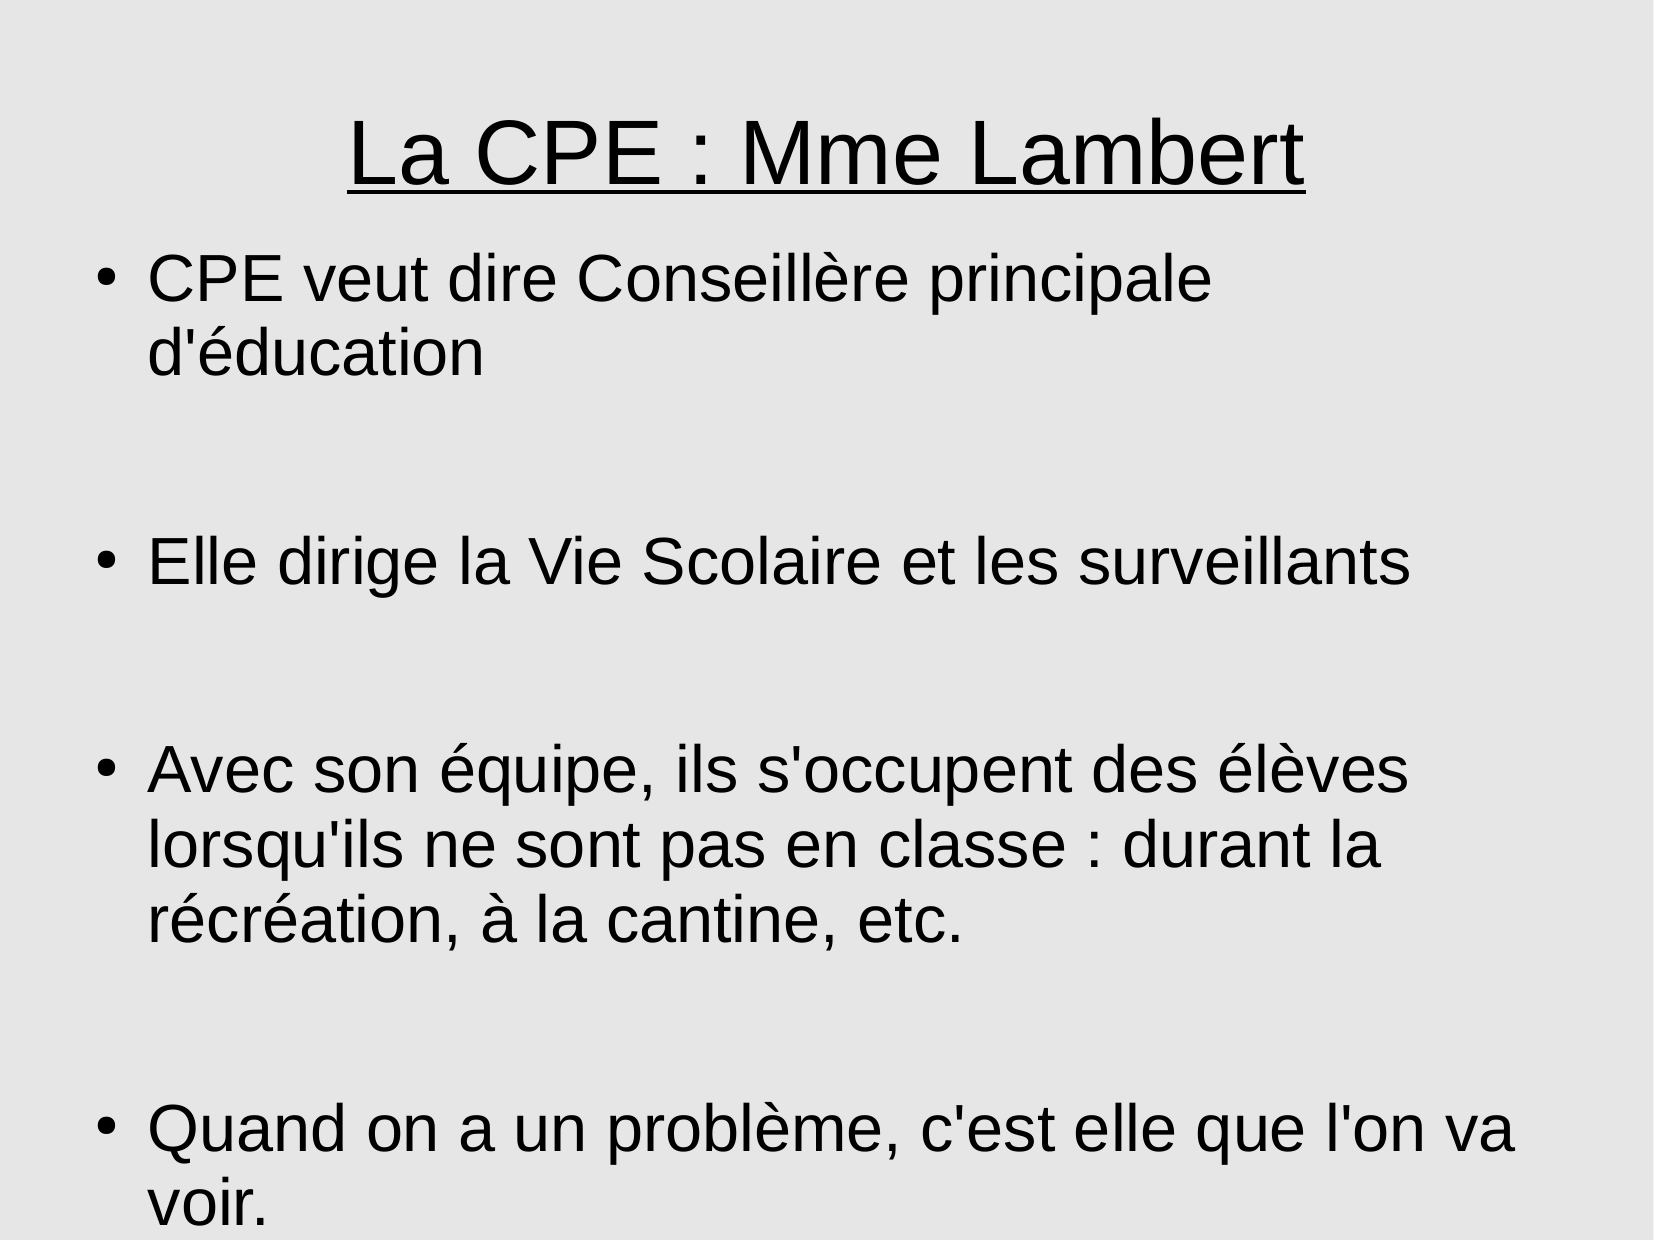

# La CPE : Mme Lambert
CPE veut dire Conseillère principale d'éducation
Elle dirige la Vie Scolaire et les surveillants
Avec son équipe, ils s'occupent des élèves lorsqu'ils ne sont pas en classe : durant la récréation, à la cantine, etc.
Quand on a un problème, c'est elle que l'on va voir.